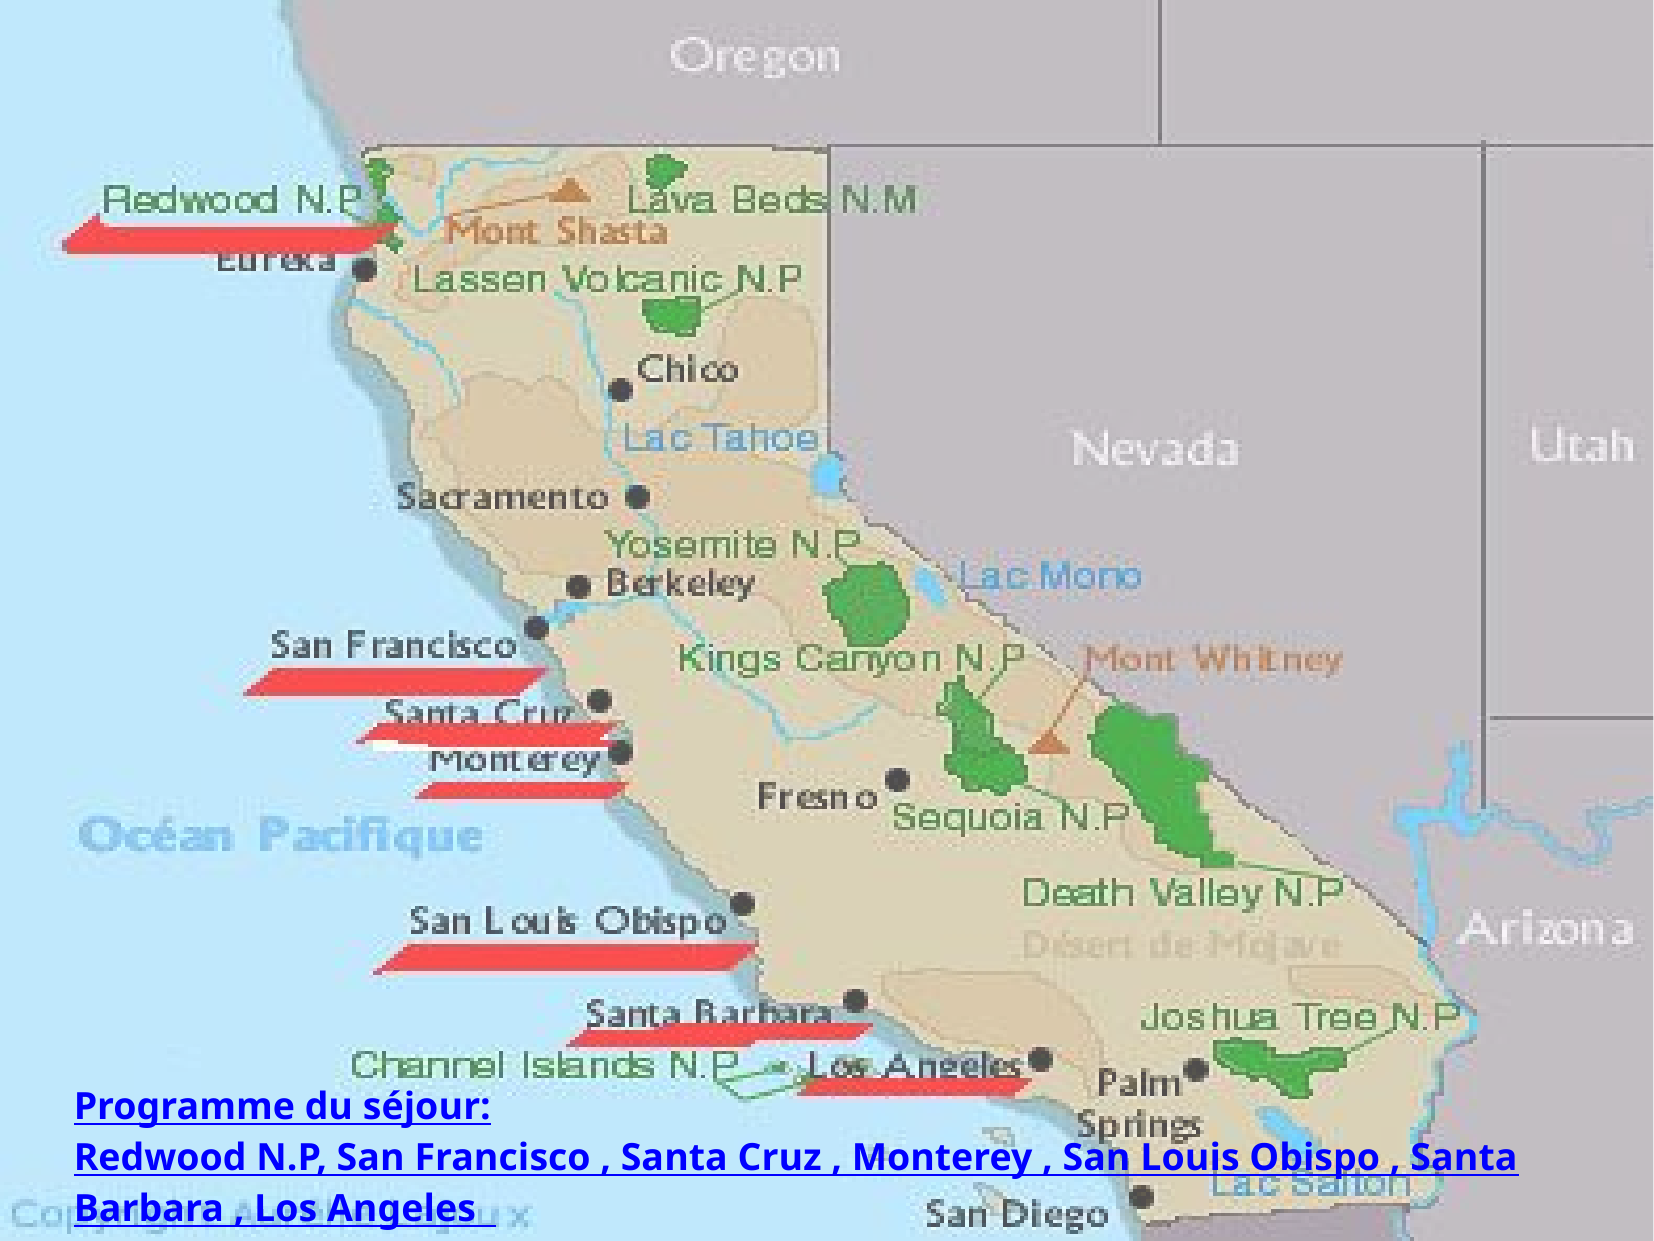

Programme du séjour:
Redwood N.P, San Francisco , Santa Cruz , Monterey , San Louis Obispo , Santa Barbara , Los Angeles